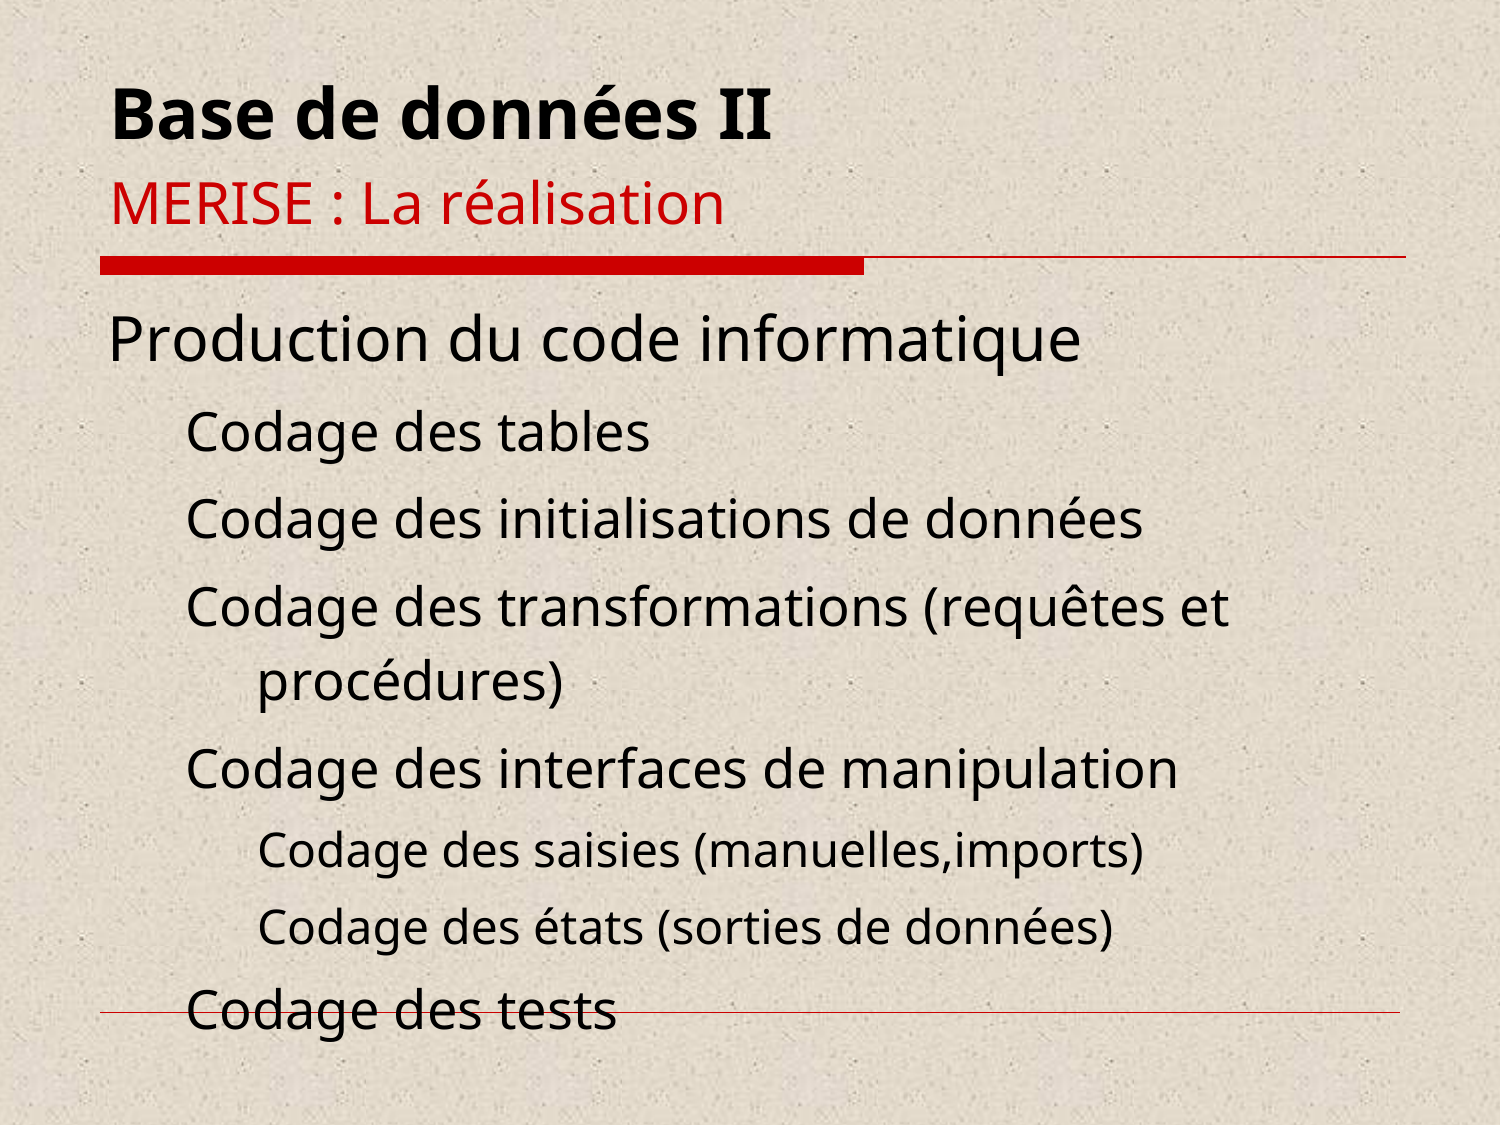

Base de données II
MERISE : La réalisation
# Production du code informatique
Codage des tables
Codage des initialisations de données
Codage des transformations (requêtes et procédures)
Codage des interfaces de manipulation
Codage des saisies (manuelles,imports)
Codage des états (sorties de données)
Codage des tests